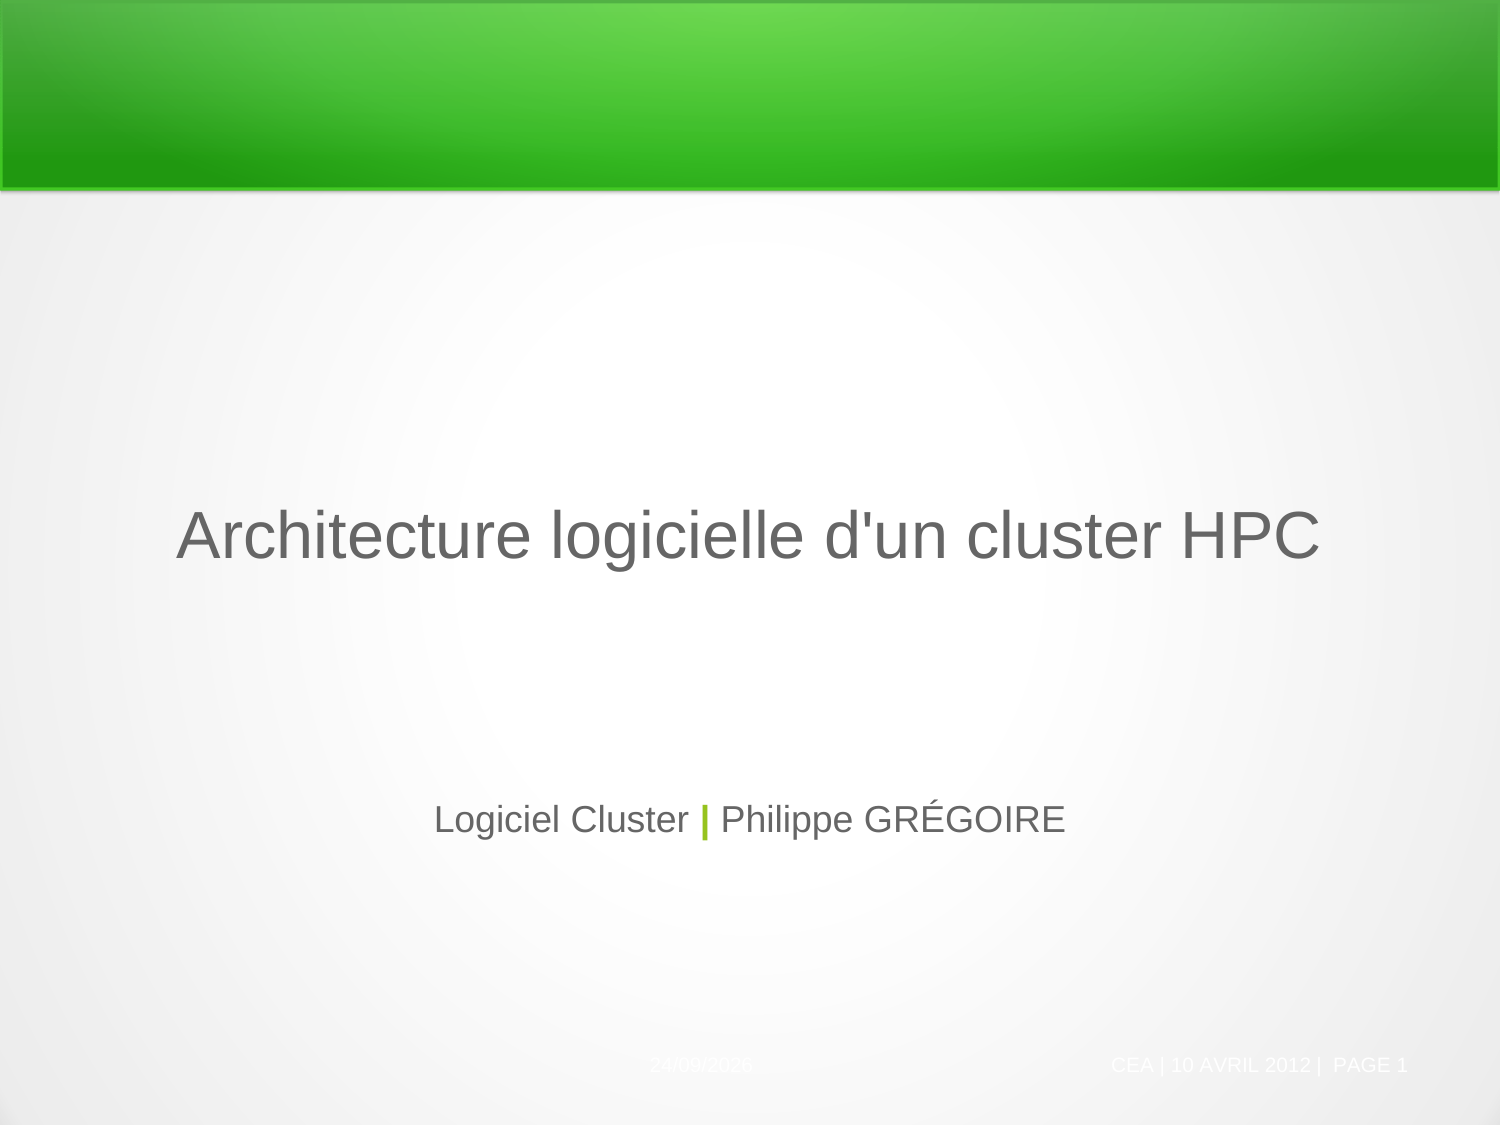

# Architecture logicielle d'un cluster HPC
Logiciel Cluster | Philippe GRÉGOIRE
| PAGE
CEA | 10 AVRIL 2012